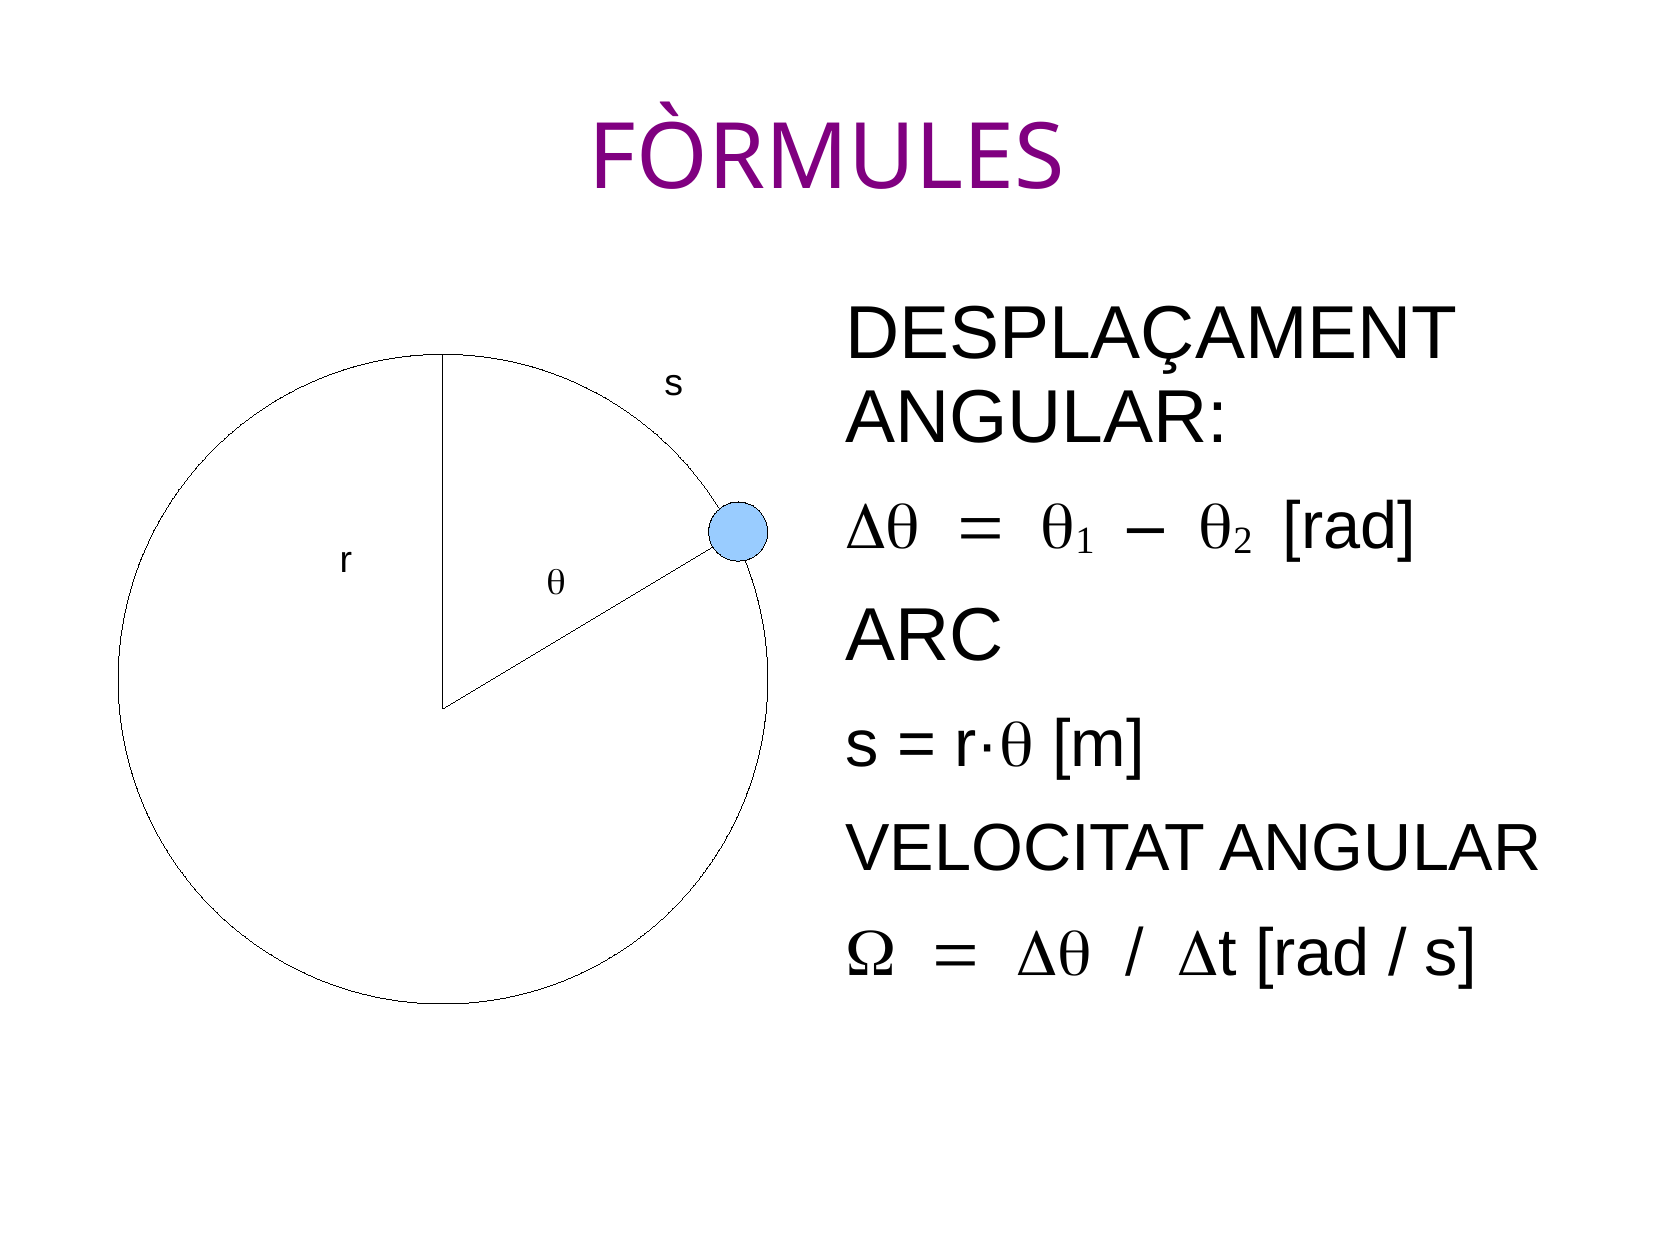

# FÒRMULES
DESPLAÇAMENT ANGULAR:
Dq = q1 – q2 [rad]
ARC
s = r·q [m]
VELOCITAT ANGULAR
W = Dq / Dt [rad / s]
s
r
q